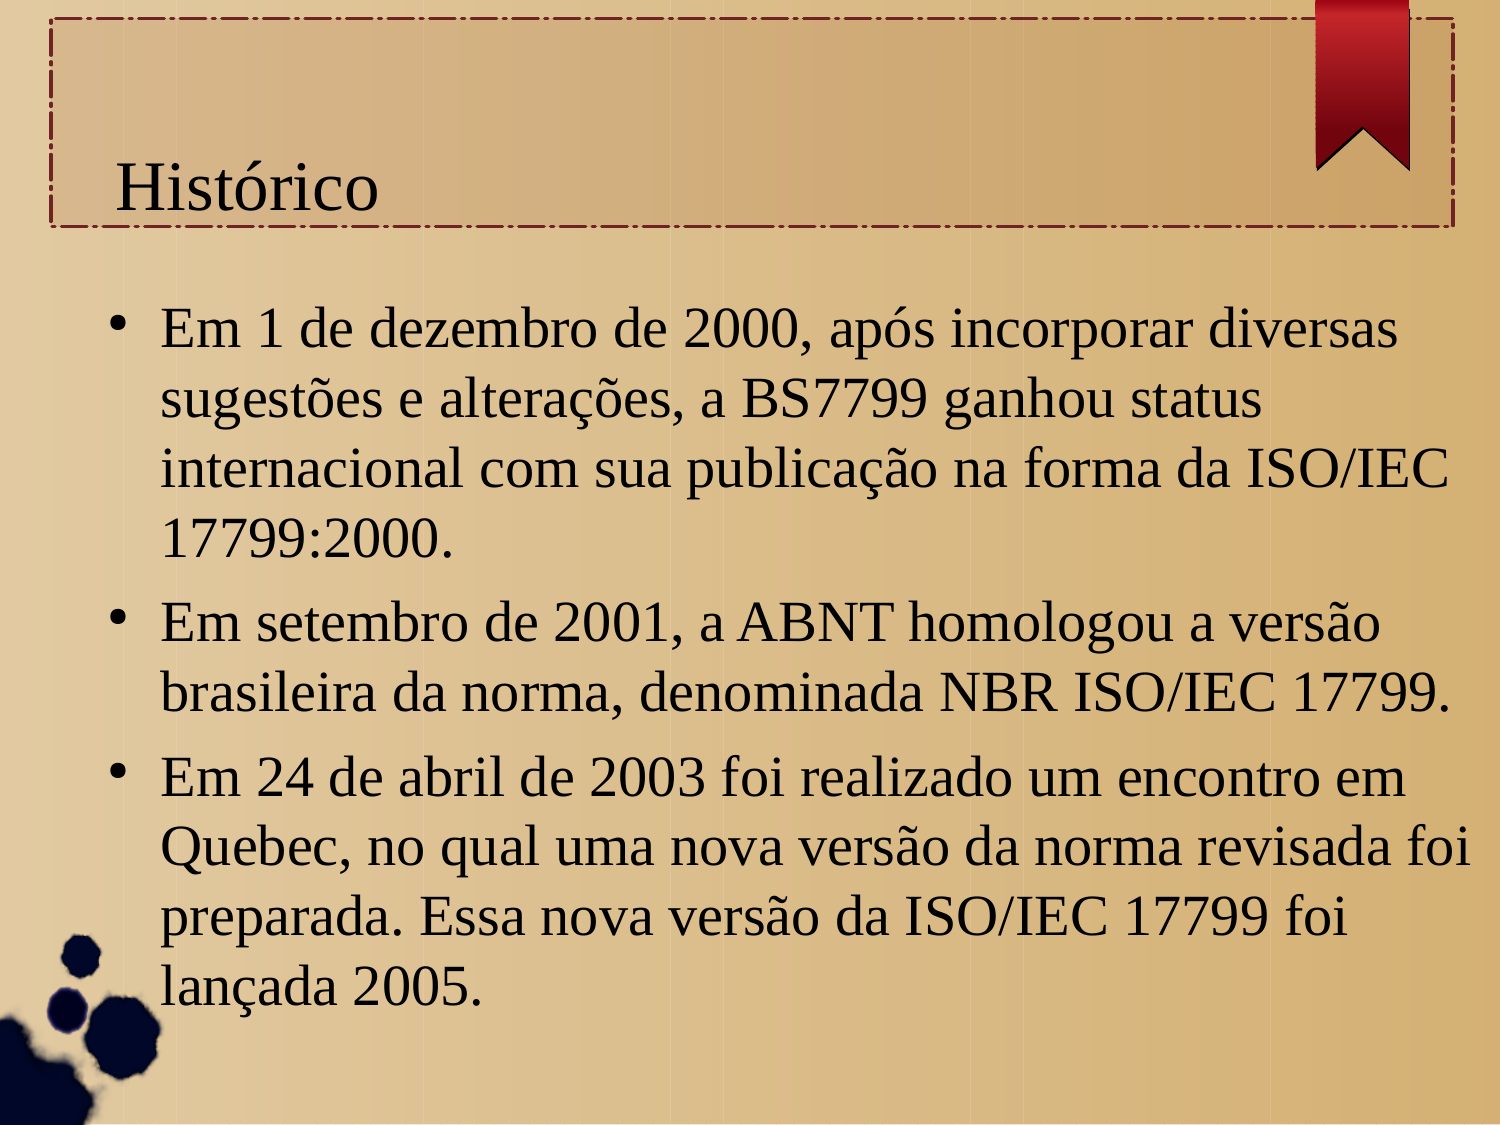

# Histórico
Em 1 de dezembro de 2000, após incorporar diversas sugestões e alterações, a BS7799 ganhou status internacional com sua publicação na forma da ISO/IEC 17799:2000.
Em setembro de 2001, a ABNT homologou a versão brasileira da norma, denominada NBR ISO/IEC 17799.
Em 24 de abril de 2003 foi realizado um encontro em Quebec, no qual uma nova versão da norma revisada foi preparada. Essa nova versão da ISO/IEC 17799 foi lançada 2005.